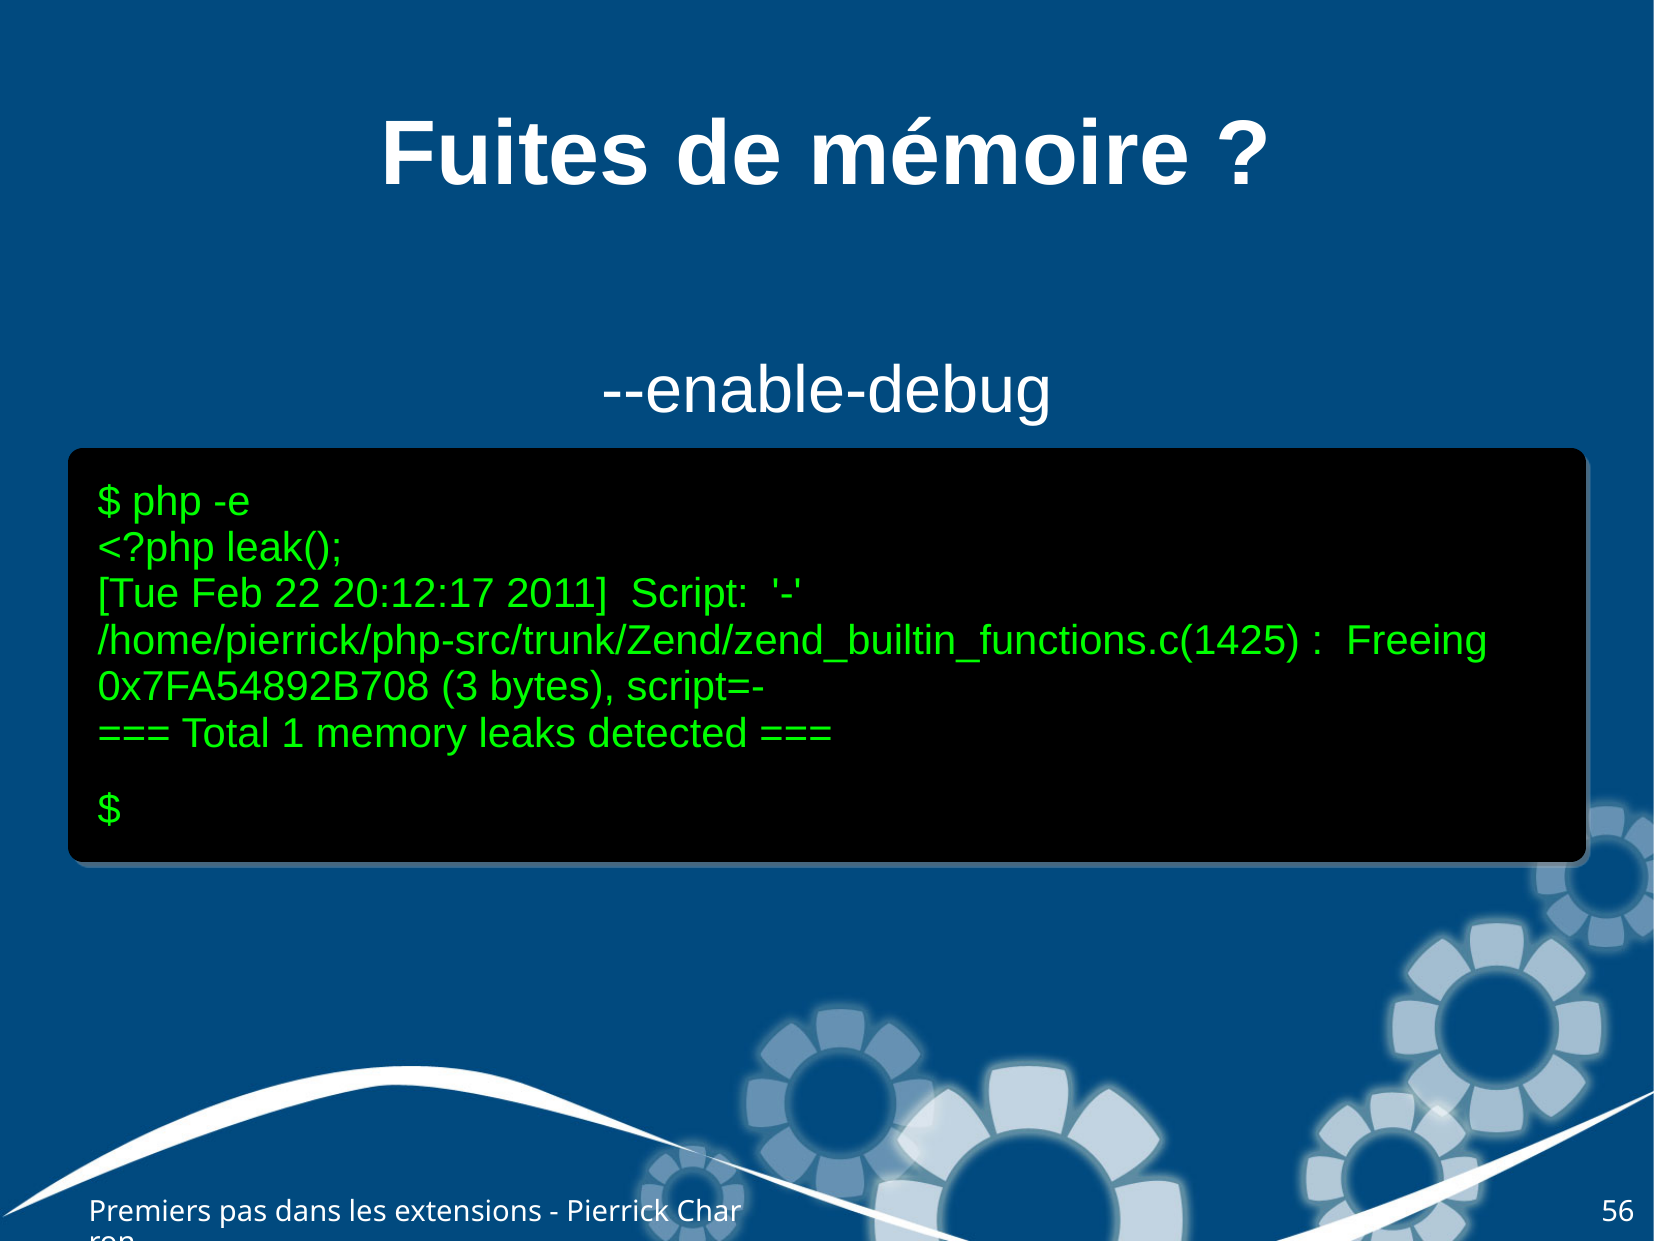

# Fuites de mémoire ?
--enable-debug
$ php -e
<?php leak();
[Tue Feb 22 20:12:17 2011] Script: '-'
/home/pierrick/php-src/trunk/Zend/zend_builtin_functions.c(1425) : Freeing 0x7FA54892B708 (3 bytes), script=-
=== Total 1 memory leaks detected ===
$
Premiers pas dans les extensions - Pierrick Charron
56